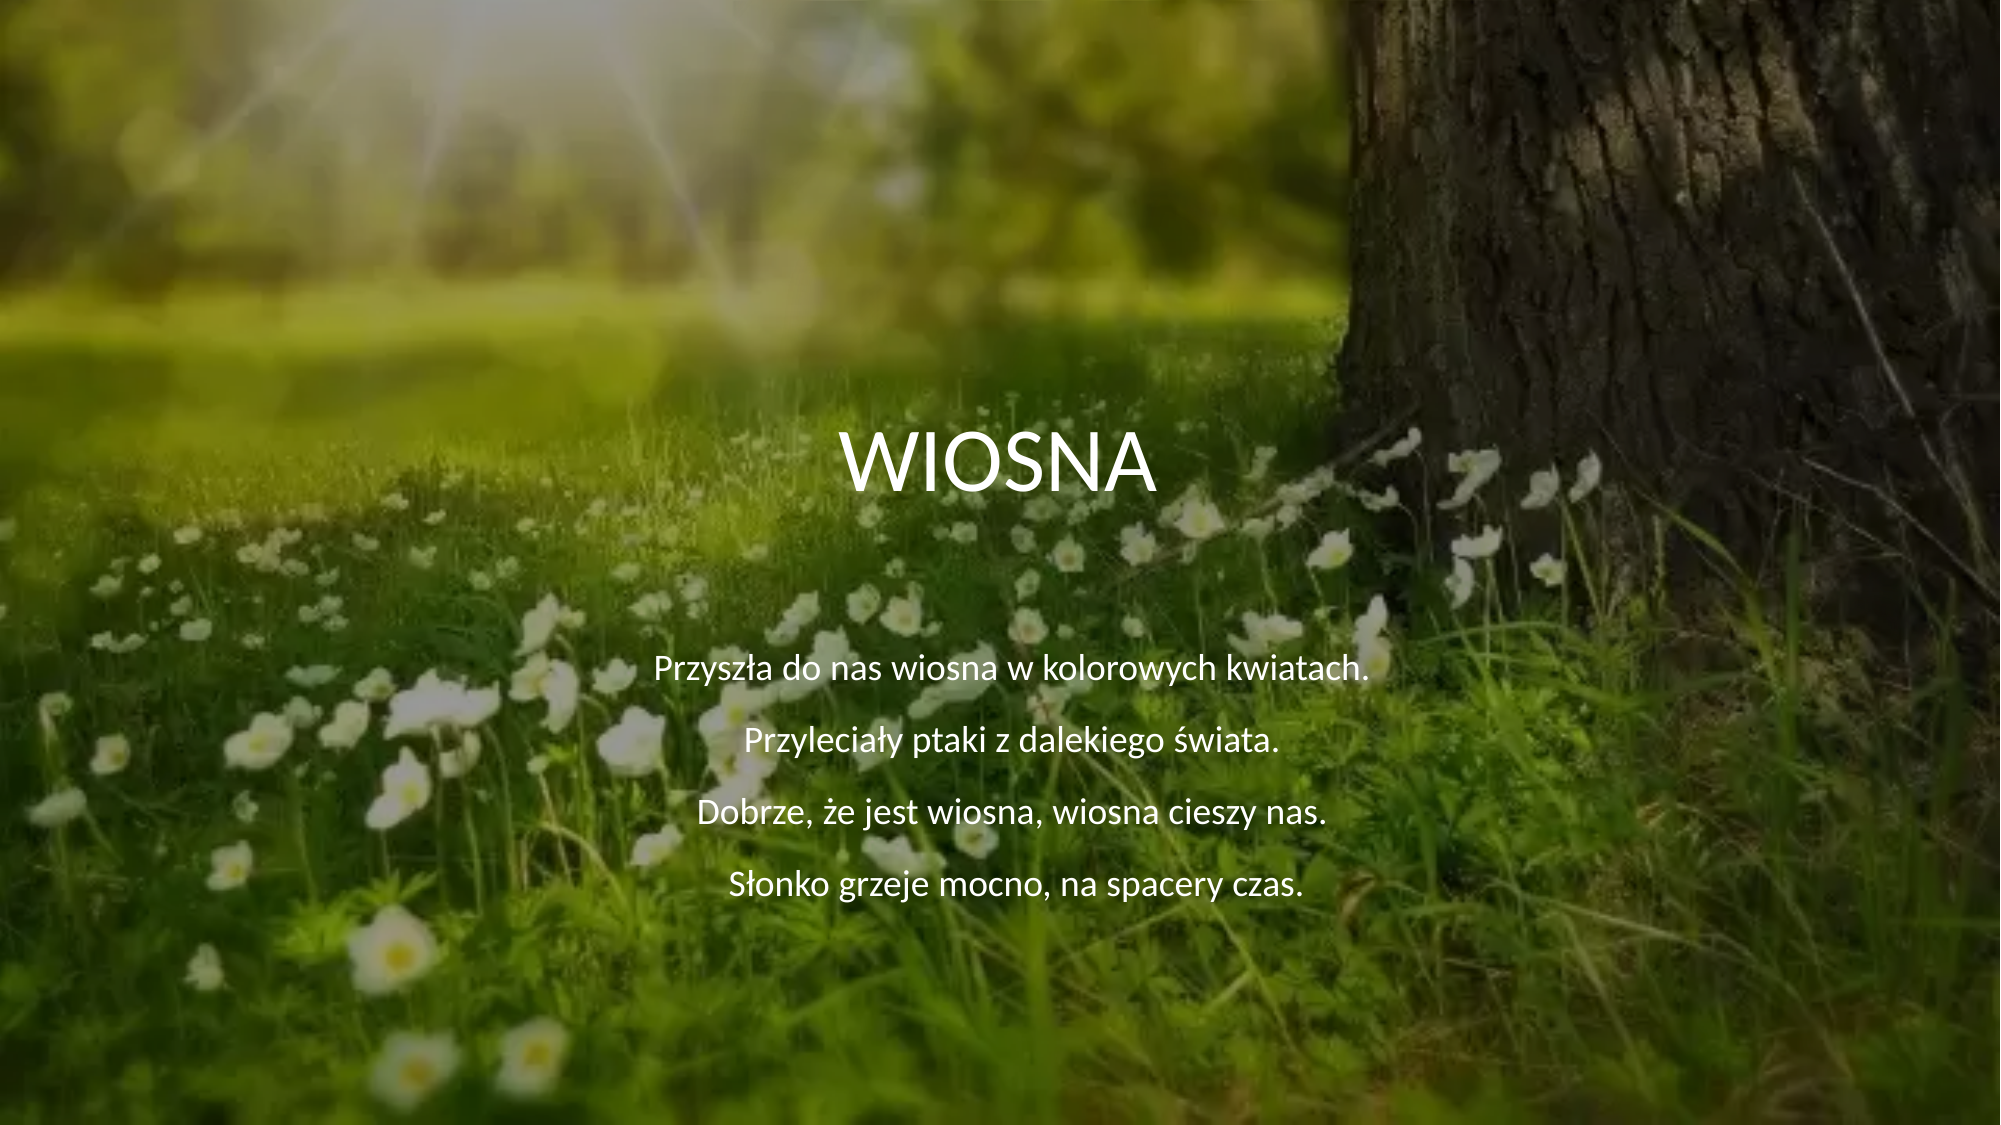

# WIOSNA
Przyszła do nas wiosna w kolorowych kwiatach.
Przyleciały ptaki z dalekiego świata.
Dobrze, że jest wiosna, wiosna cieszy nas.
Słonko grzeje mocno, na spacery czas.